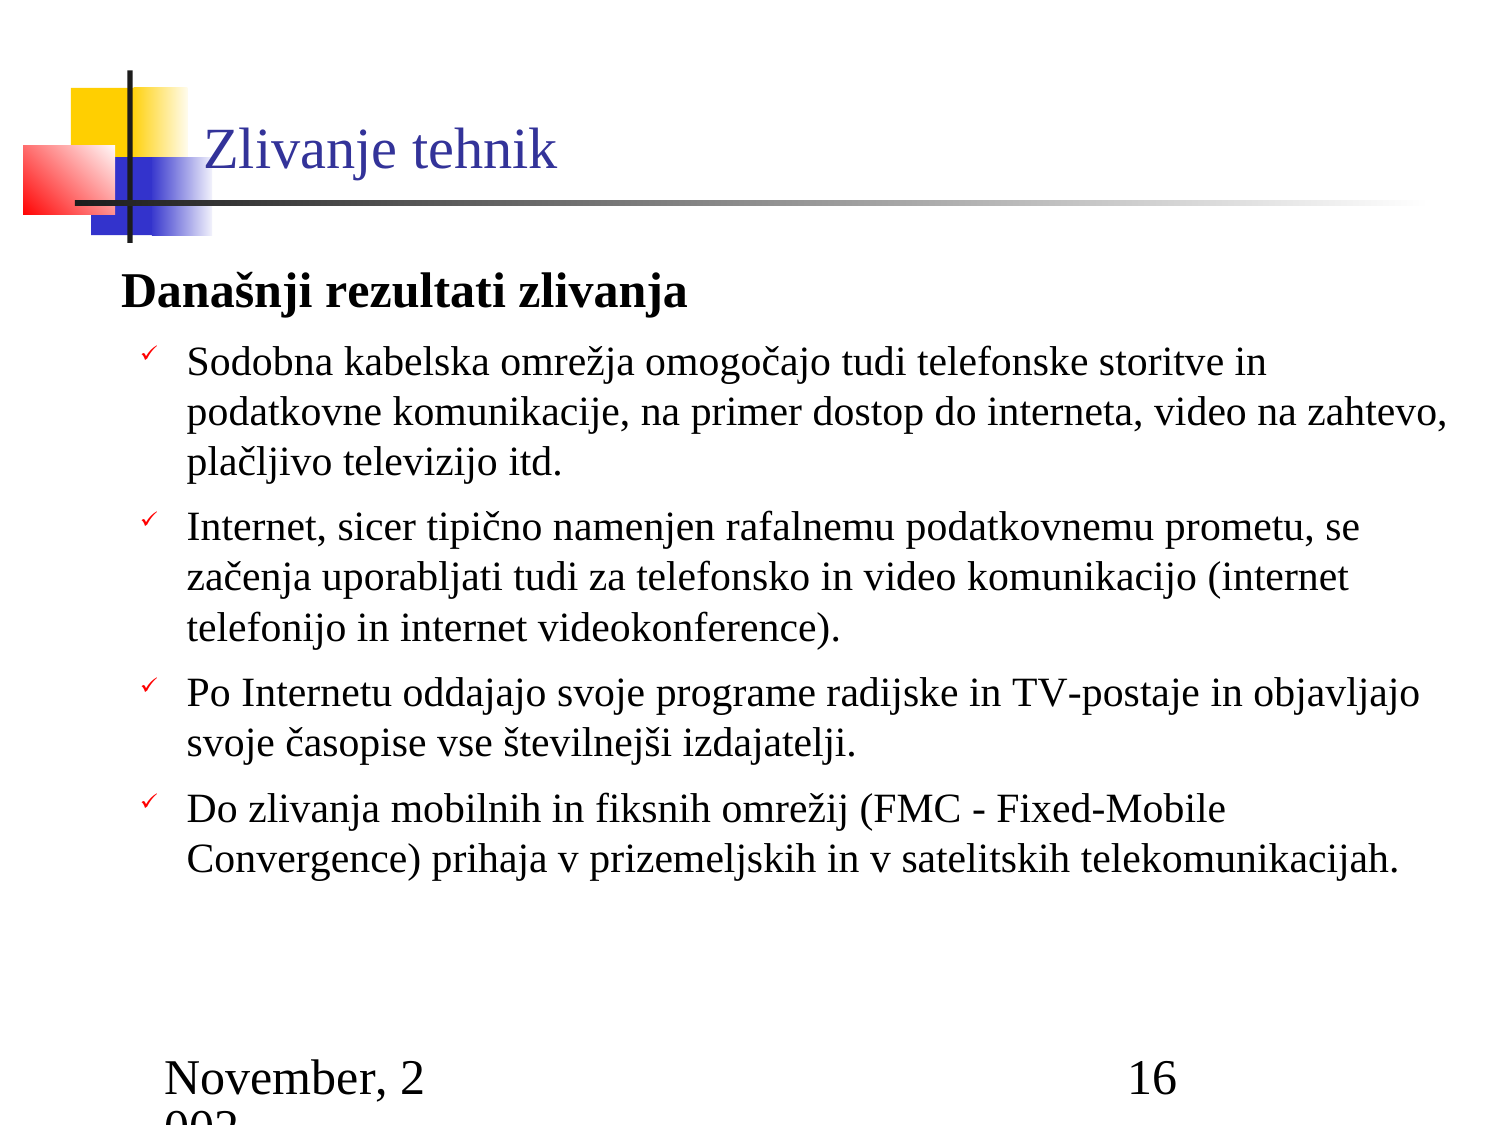

# Zlivanje tehnik
	Današnji rezultati zlivanja
Sodobna kabelska omrežja omogočajo tudi telefonske storitve in podatkovne komunikacije, na primer dostop do interneta, video na zahtevo, plačljivo televizijo itd.
Internet, sicer tipično namenjen rafalnemu podatkovnemu prometu, se začenja uporabljati tudi za telefonsko in video komunikacijo (internet telefonijo in internet videokonference).
Po Internetu oddajajo svoje programe radijske in TV-postaje in objavljajo svoje časopise vse številnejši izdajatelji.
Do zlivanja mobilnih in fiksnih omrežij (FMC - Fixed-Mobile Convergence) prihaja v prizemeljskih in v satelitskih telekomunikacijah.
November, 2002
TR
16